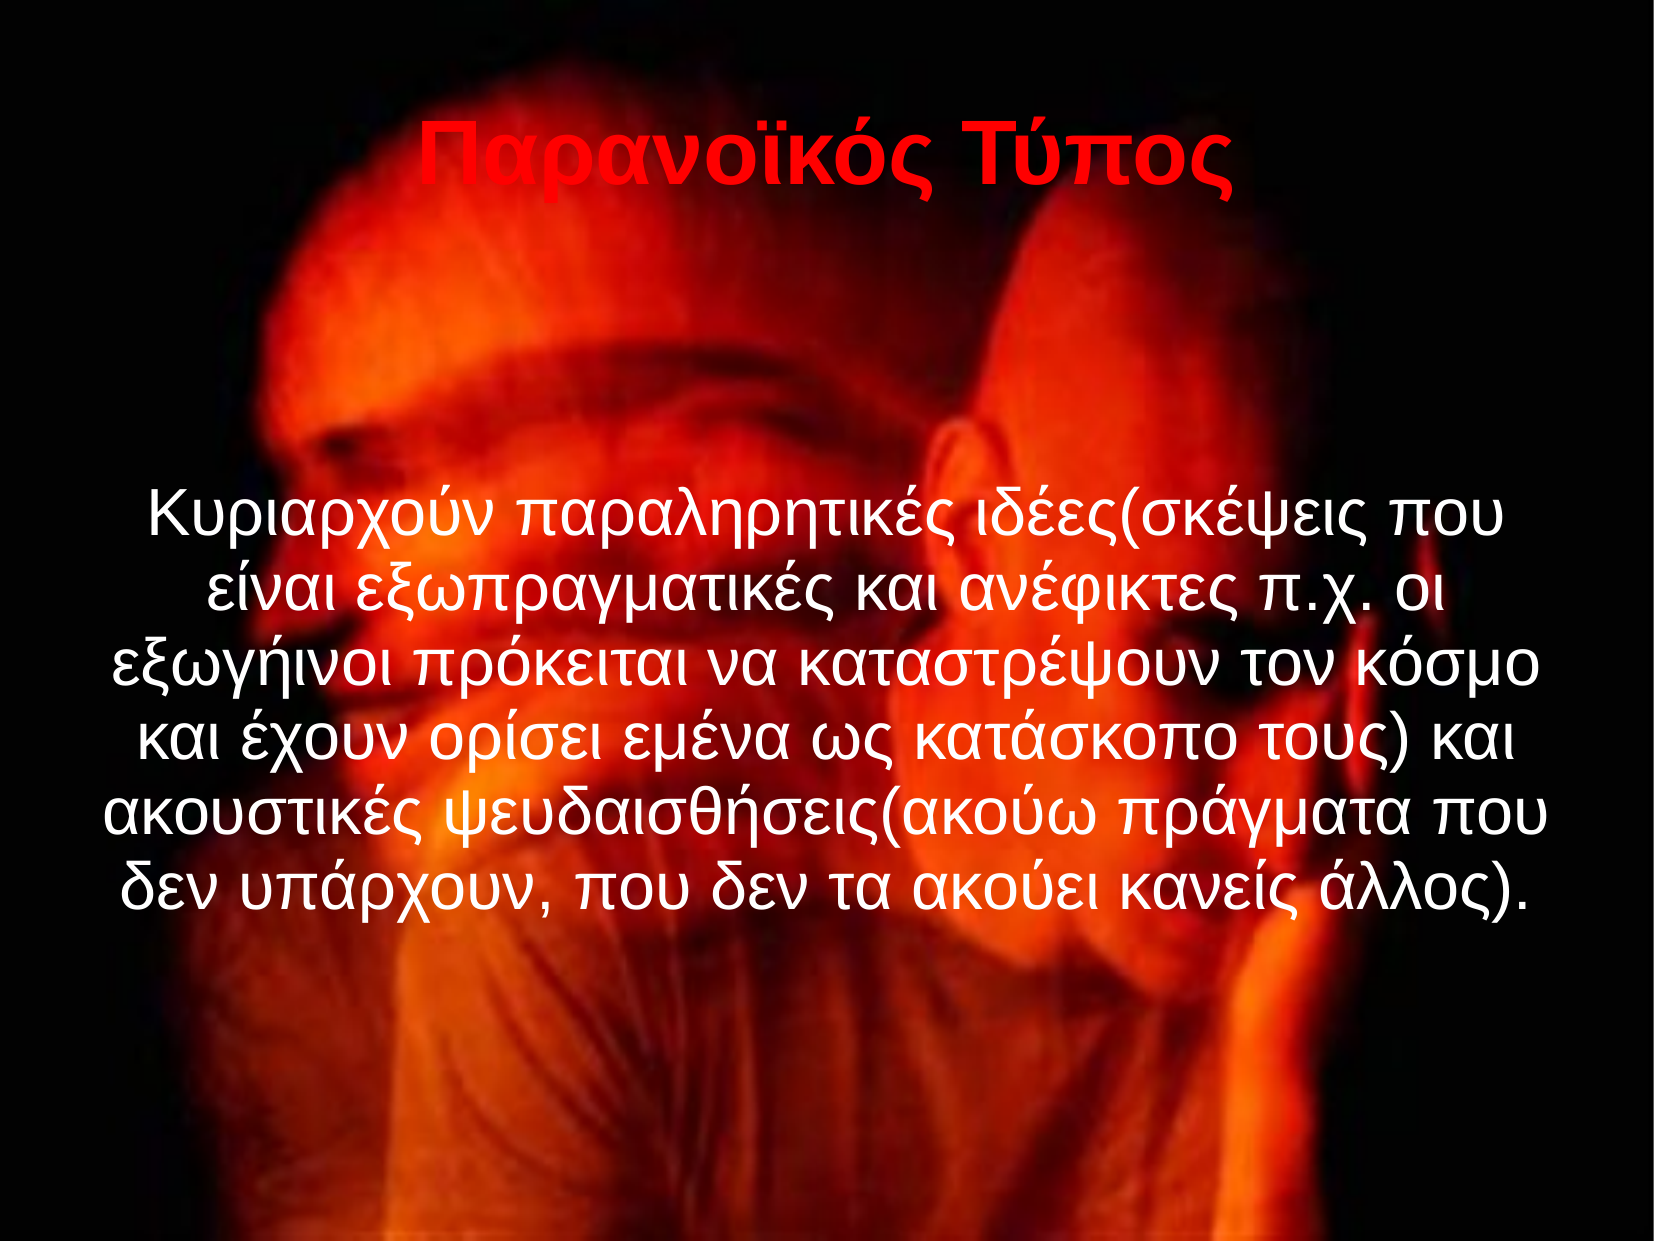

# Παρανοϊκός Τύπος
Κυριαρχούν παραληρητικές ιδέες(σκέψεις που είναι εξωπραγματικές και ανέφικτες π.χ. οι εξωγήινοι πρόκειται να καταστρέψουν τον κόσμο και έχουν ορίσει εμένα ως κατάσκοπο τους) και ακουστικές ψευδαισθήσεις(ακούω πράγματα που δεν υπάρχουν, που δεν τα ακούει κανείς άλλος).